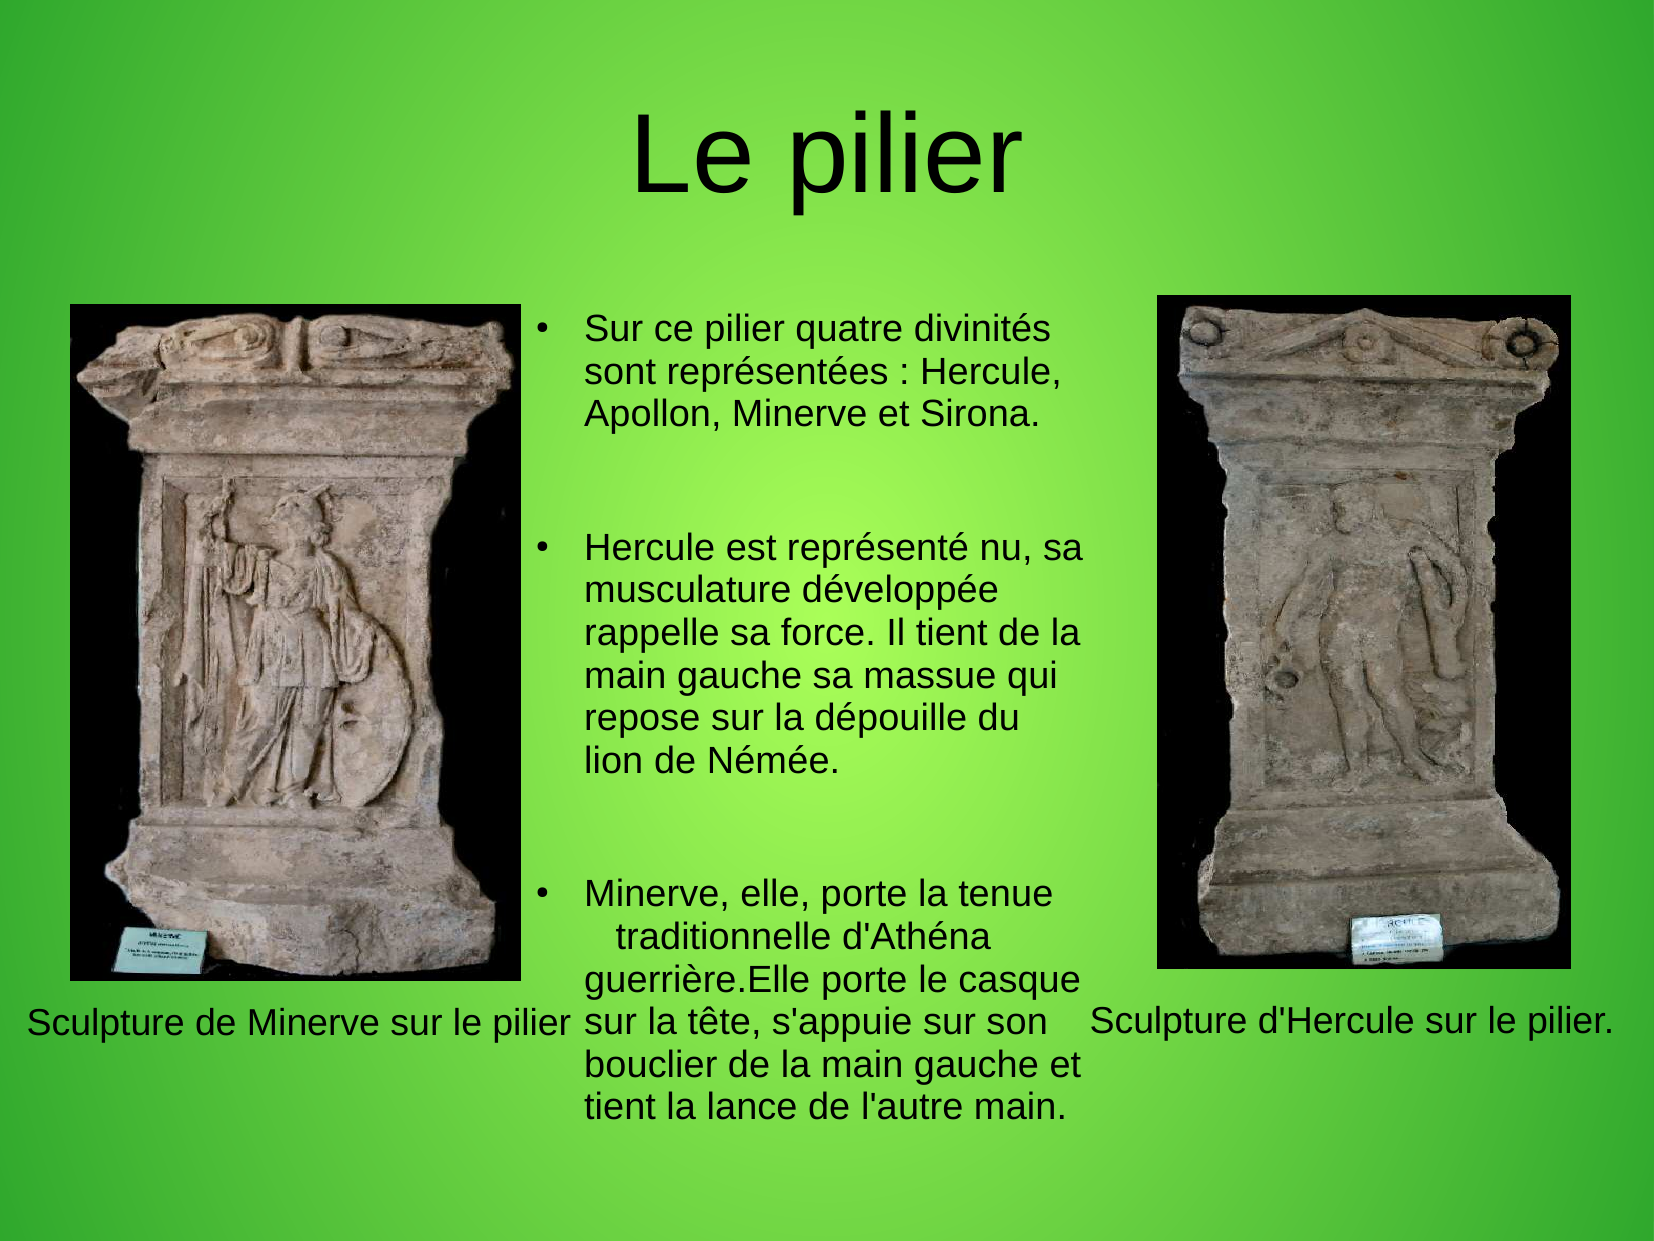

# Le pilier
Sur ce pilier quatre divinités sont représentées : Hercule, Apollon, Minerve et Sirona.
Hercule est représenté nu, sa musculature développée rappelle sa force. Il tient de la main gauche sa massue qui repose sur la dépouille du lion de Némée.
Minerve, elle, porte la tenue traditionnelle d'Athéna guerrière.Elle porte le casque sur la tête, s'appuie sur son bouclier de la main gauche et tient la lance de l'autre main.
Sculpture d'Hercule sur le pilier.
Sculpture de Minerve sur le pilier